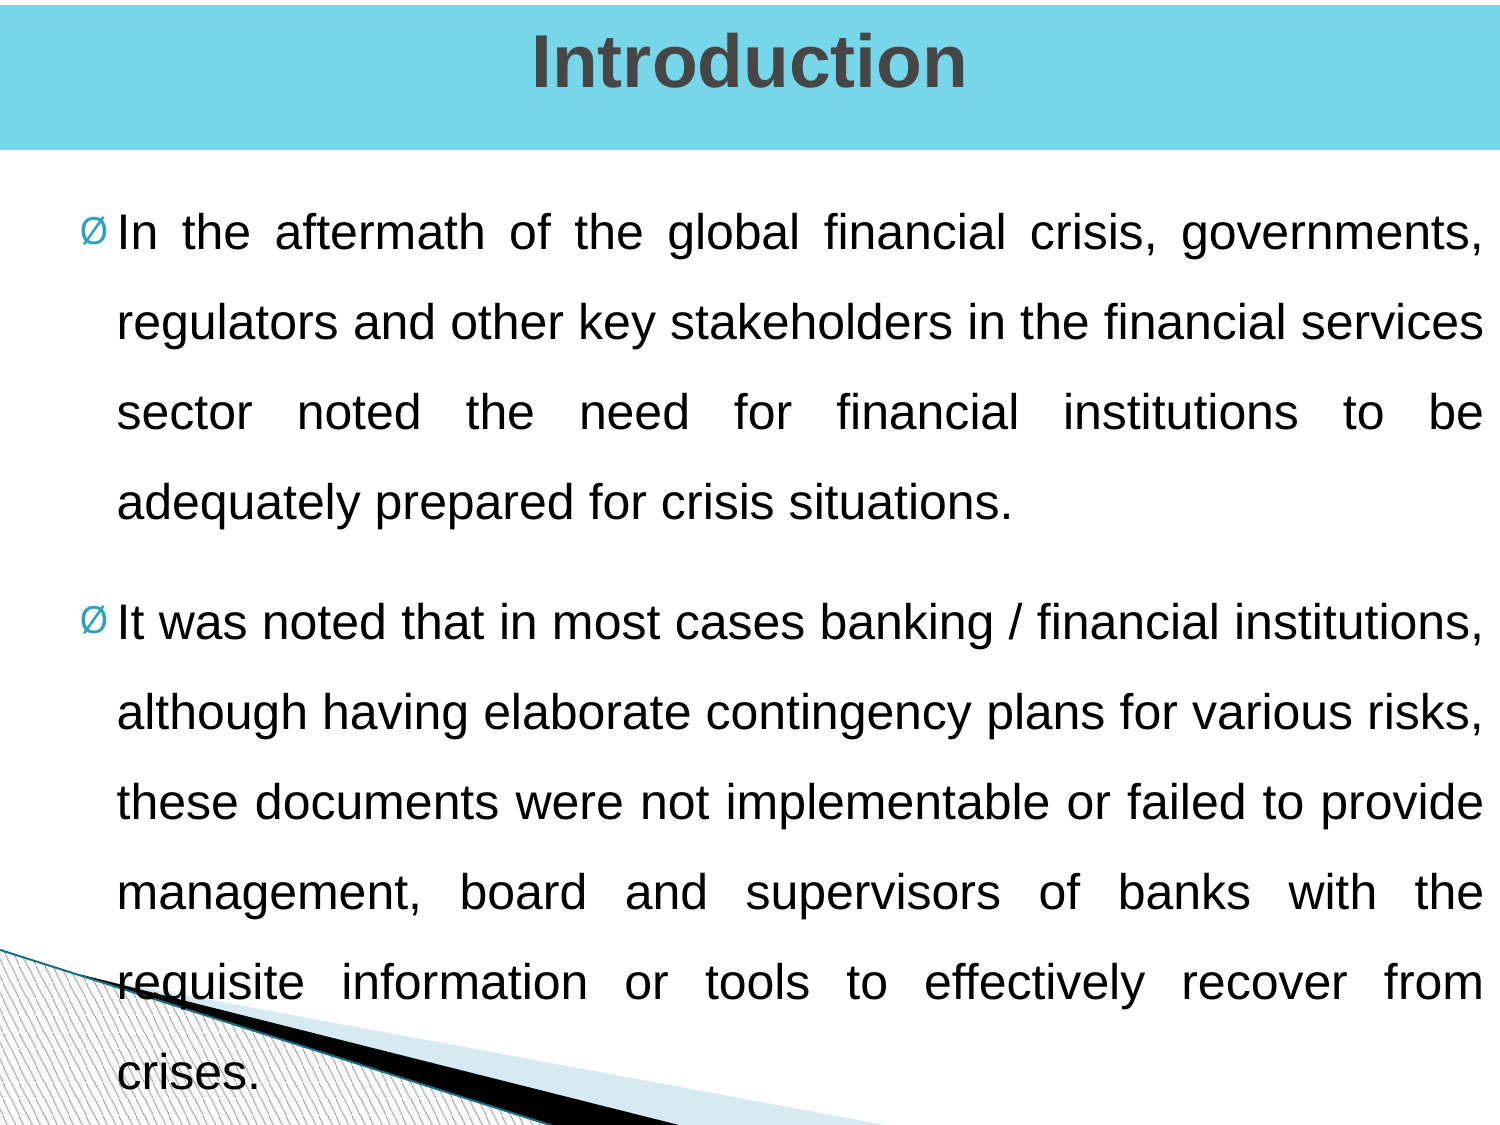

Introduction
# In the aftermath of the global financial crisis, governments, regulators and other key stakeholders in the financial services sector noted the need for financial institutions to be adequately prepared for crisis situations.
It was noted that in most cases banking / financial institutions, although having elaborate contingency plans for various risks, these documents were not implementable or failed to provide management, board and supervisors of banks with the requisite information or tools to effectively recover from crises.